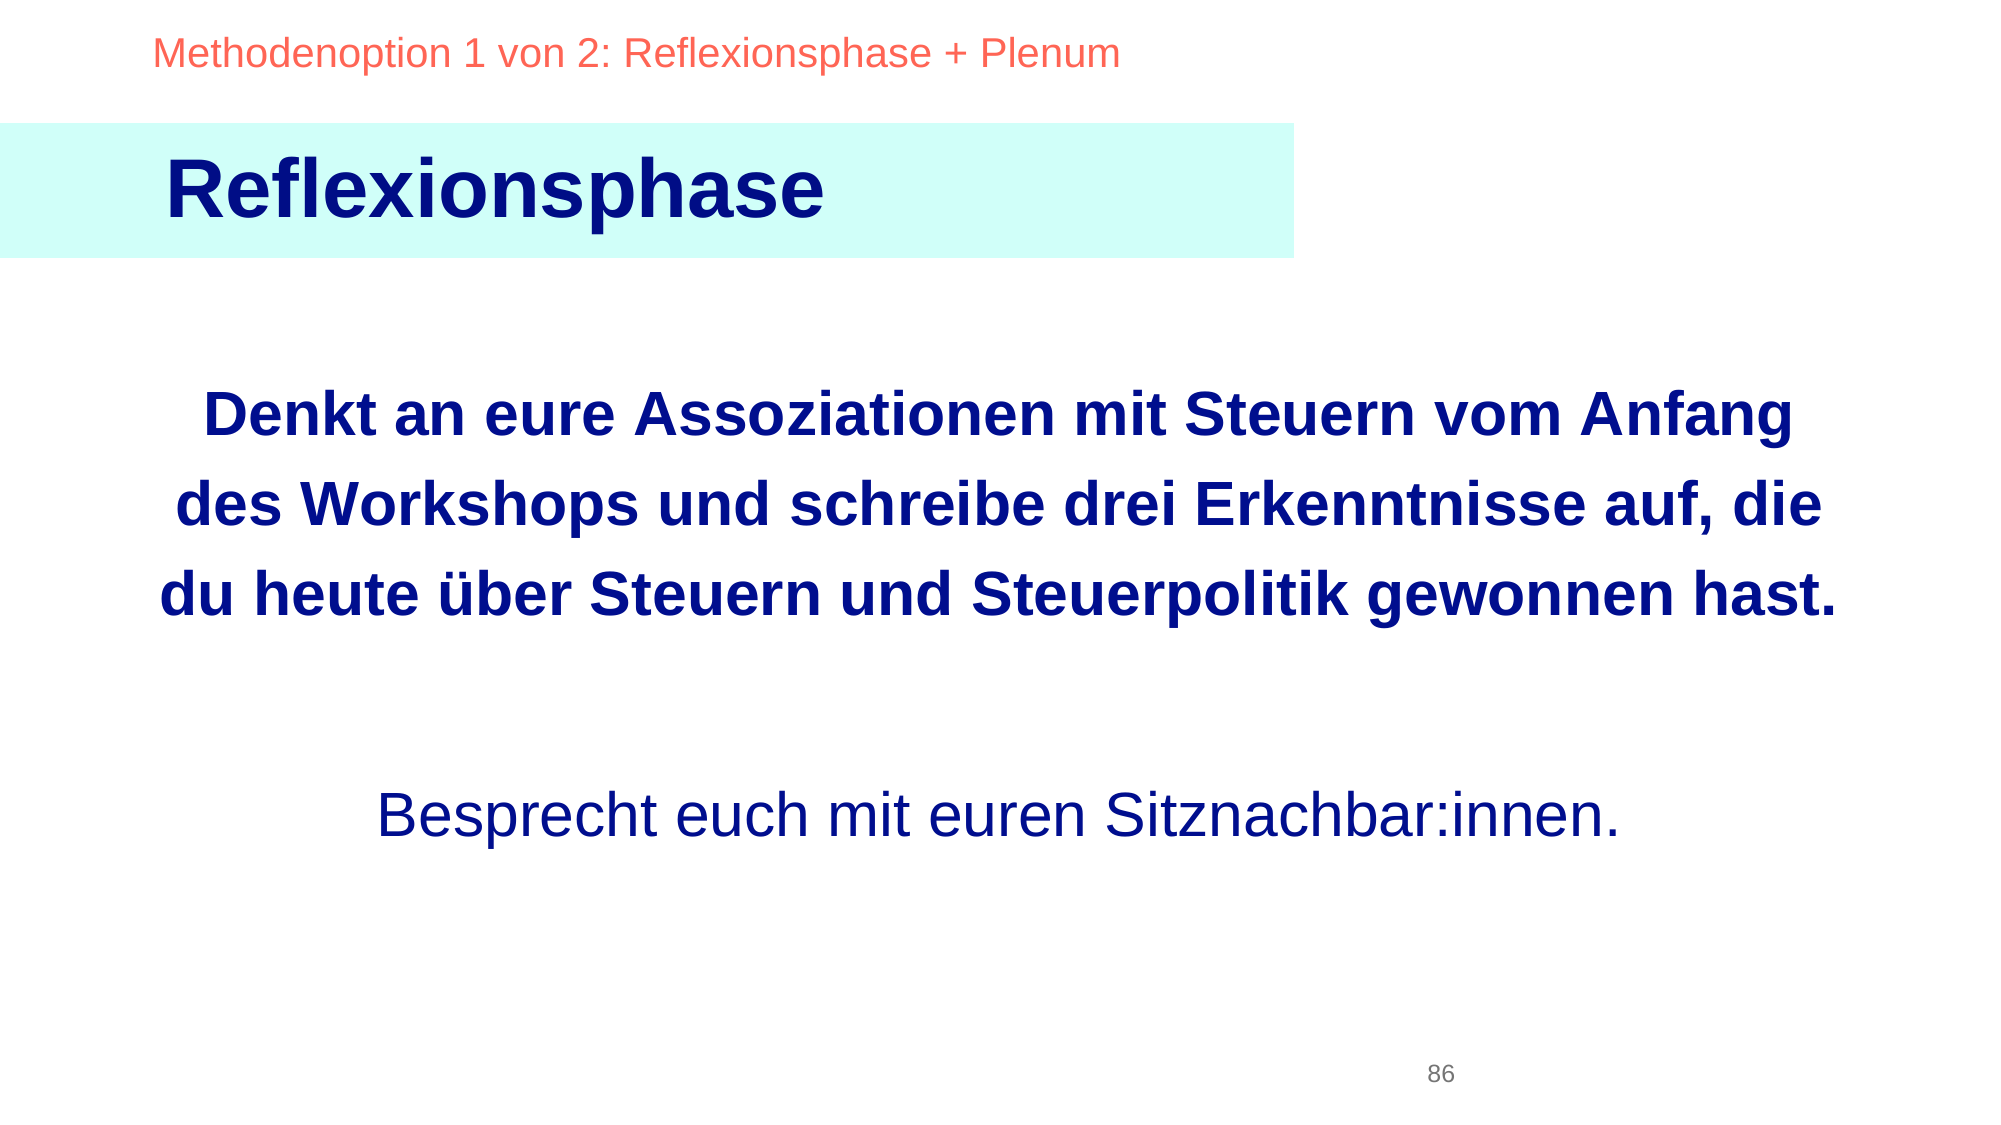

Methodenoption 1 von 2: Reflexionsphase + Plenum
# Reflexionsphase
Denkt an eure Assoziationen mit Steuern vom Anfang des Workshops und schreibe drei Erkenntnisse auf, die du heute über Steuern und Steuerpolitik gewonnen hast.
Besprecht euch mit euren Sitznachbar:innen.